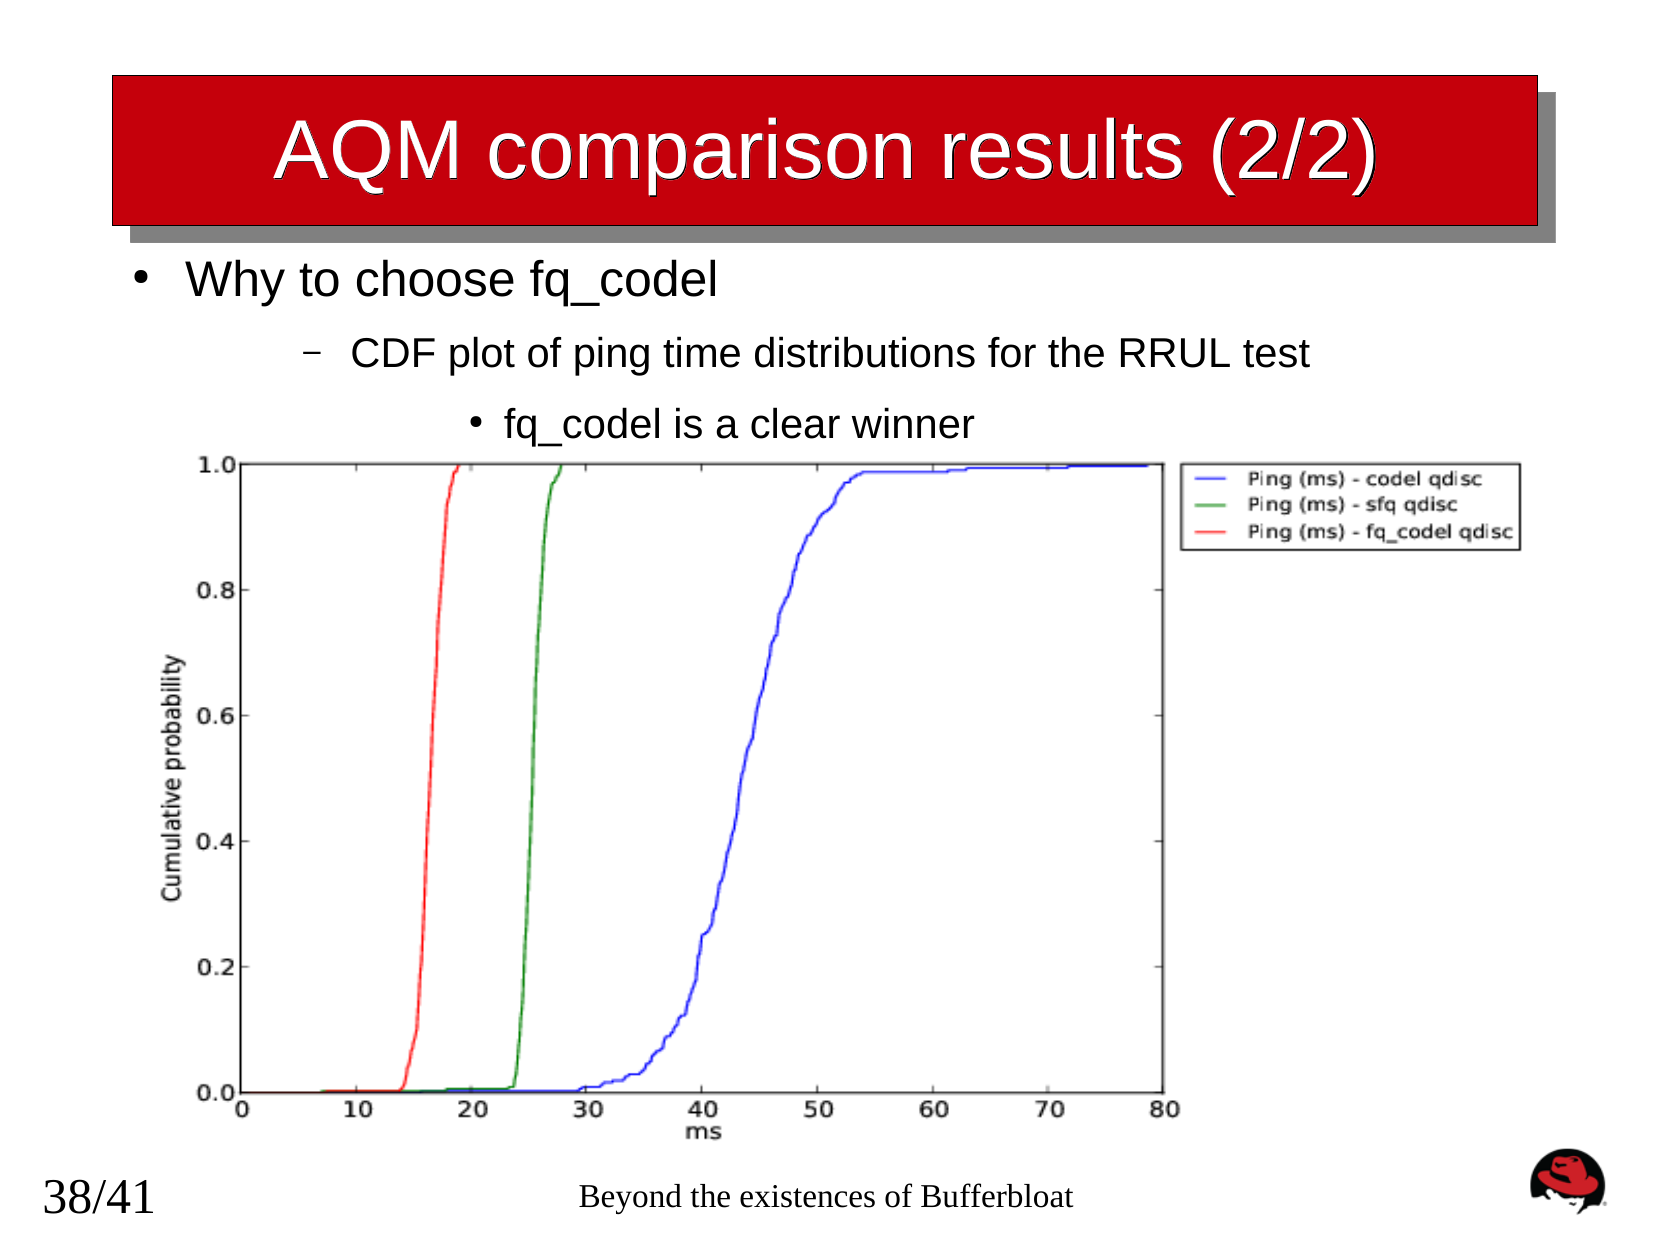

# AQM comparison results (2/2)
Why to choose fq_codel
CDF plot of ping time distributions for the RRUL test
fq_codel is a clear winner